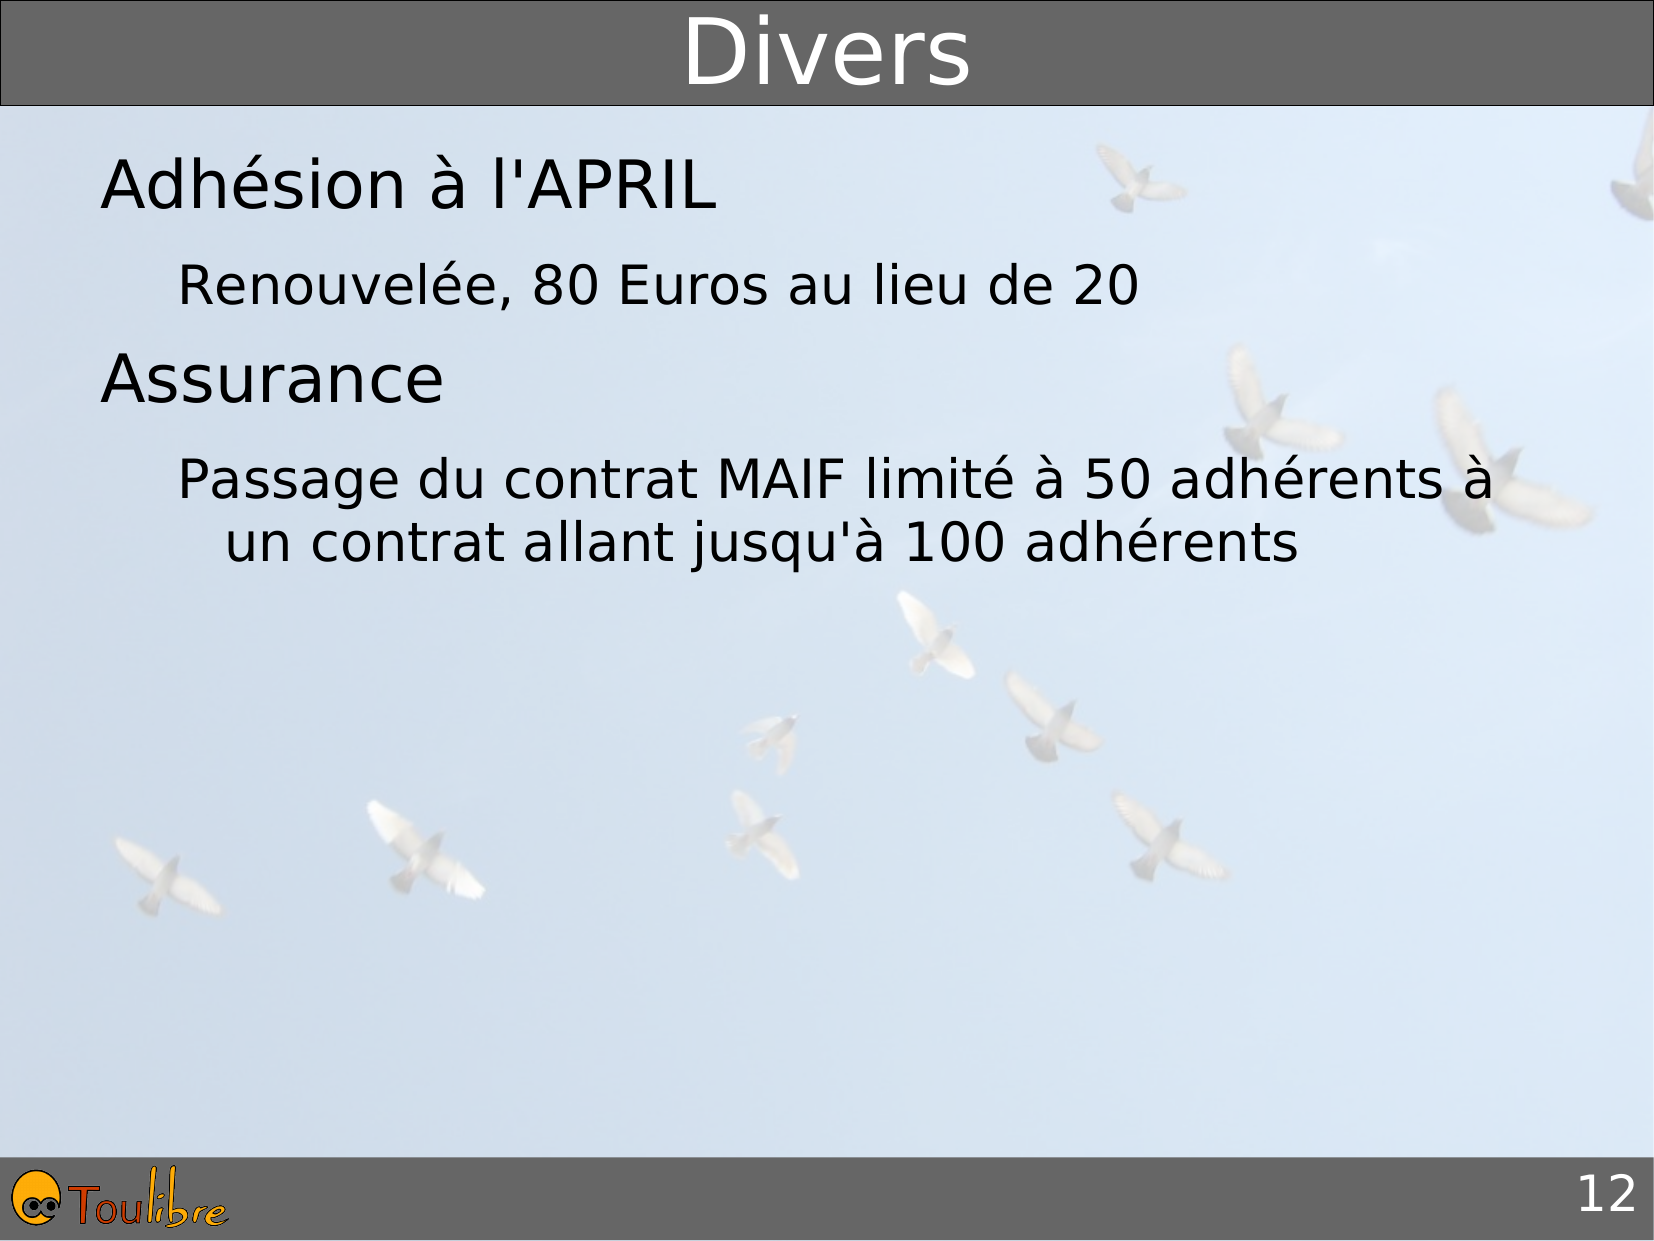

# Divers
Adhésion à l'APRIL
Renouvelée, 80 Euros au lieu de 20
Assurance
Passage du contrat MAIF limité à 50 adhérents à un contrat allant jusqu'à 100 adhérents